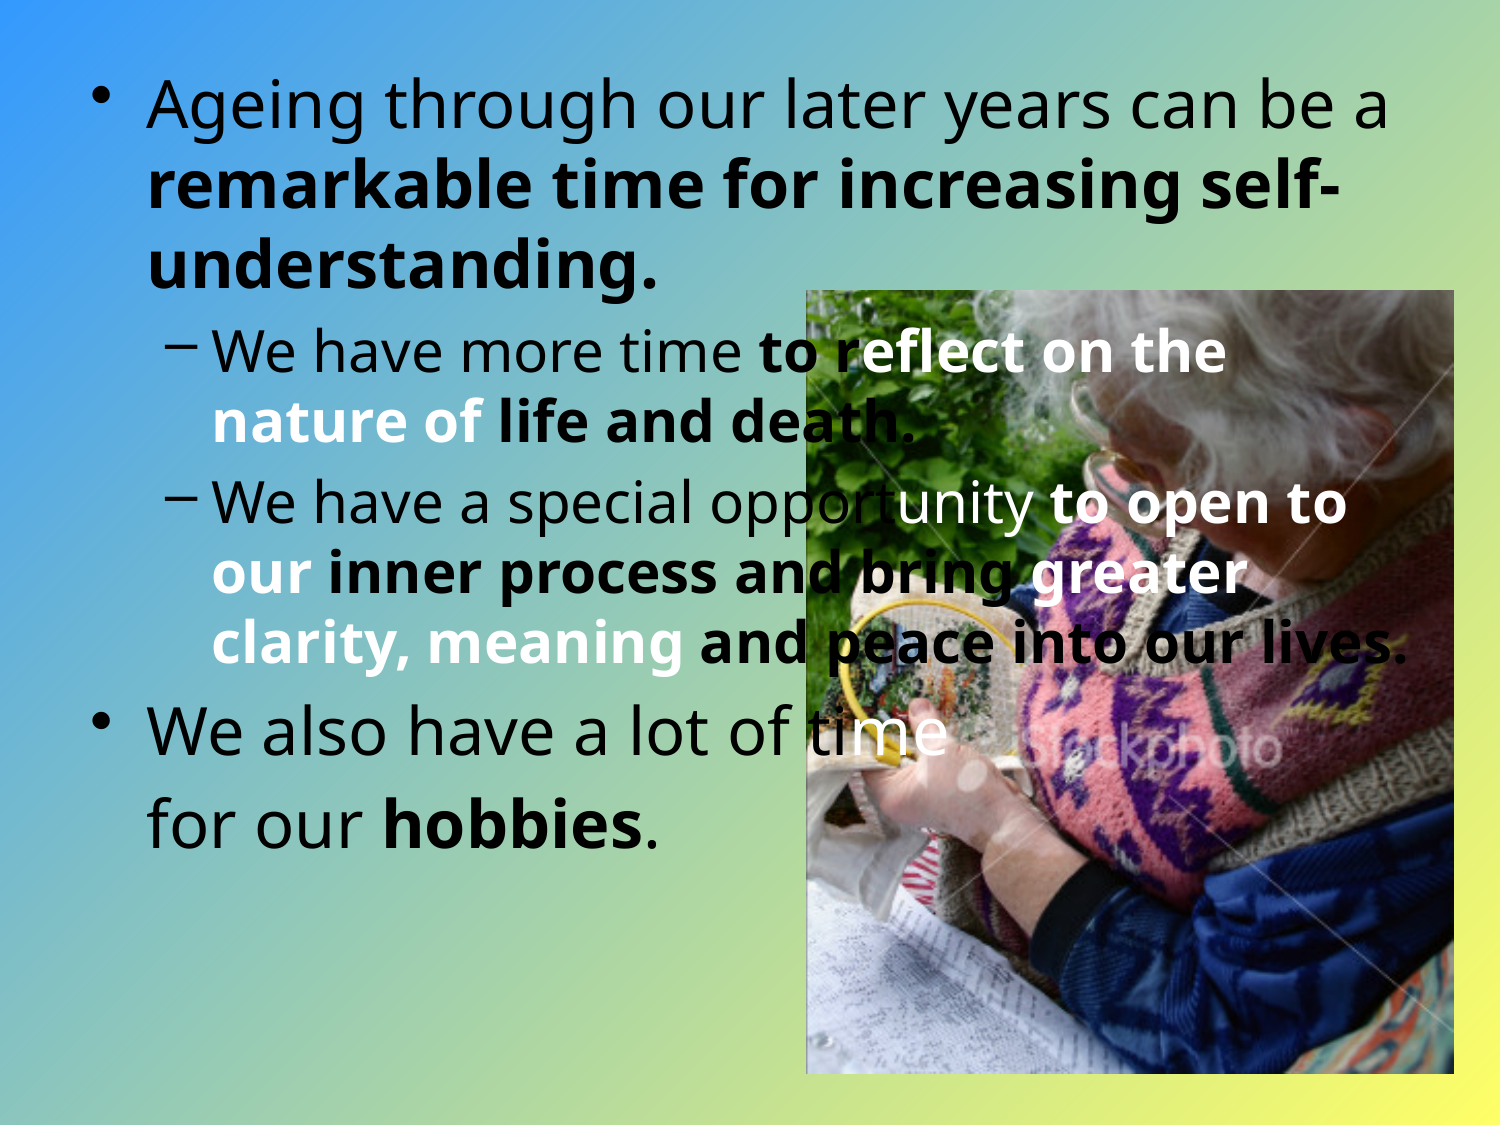

# Ageing through our later years can be a remarkable time for increasing self-understanding.
We have more time to reflect on the nature of life and death.
We have a special opportunity to open to our inner process and bring greater clarity, meaning and peace into our lives.
We also have a lot of time
	for our hobbies.